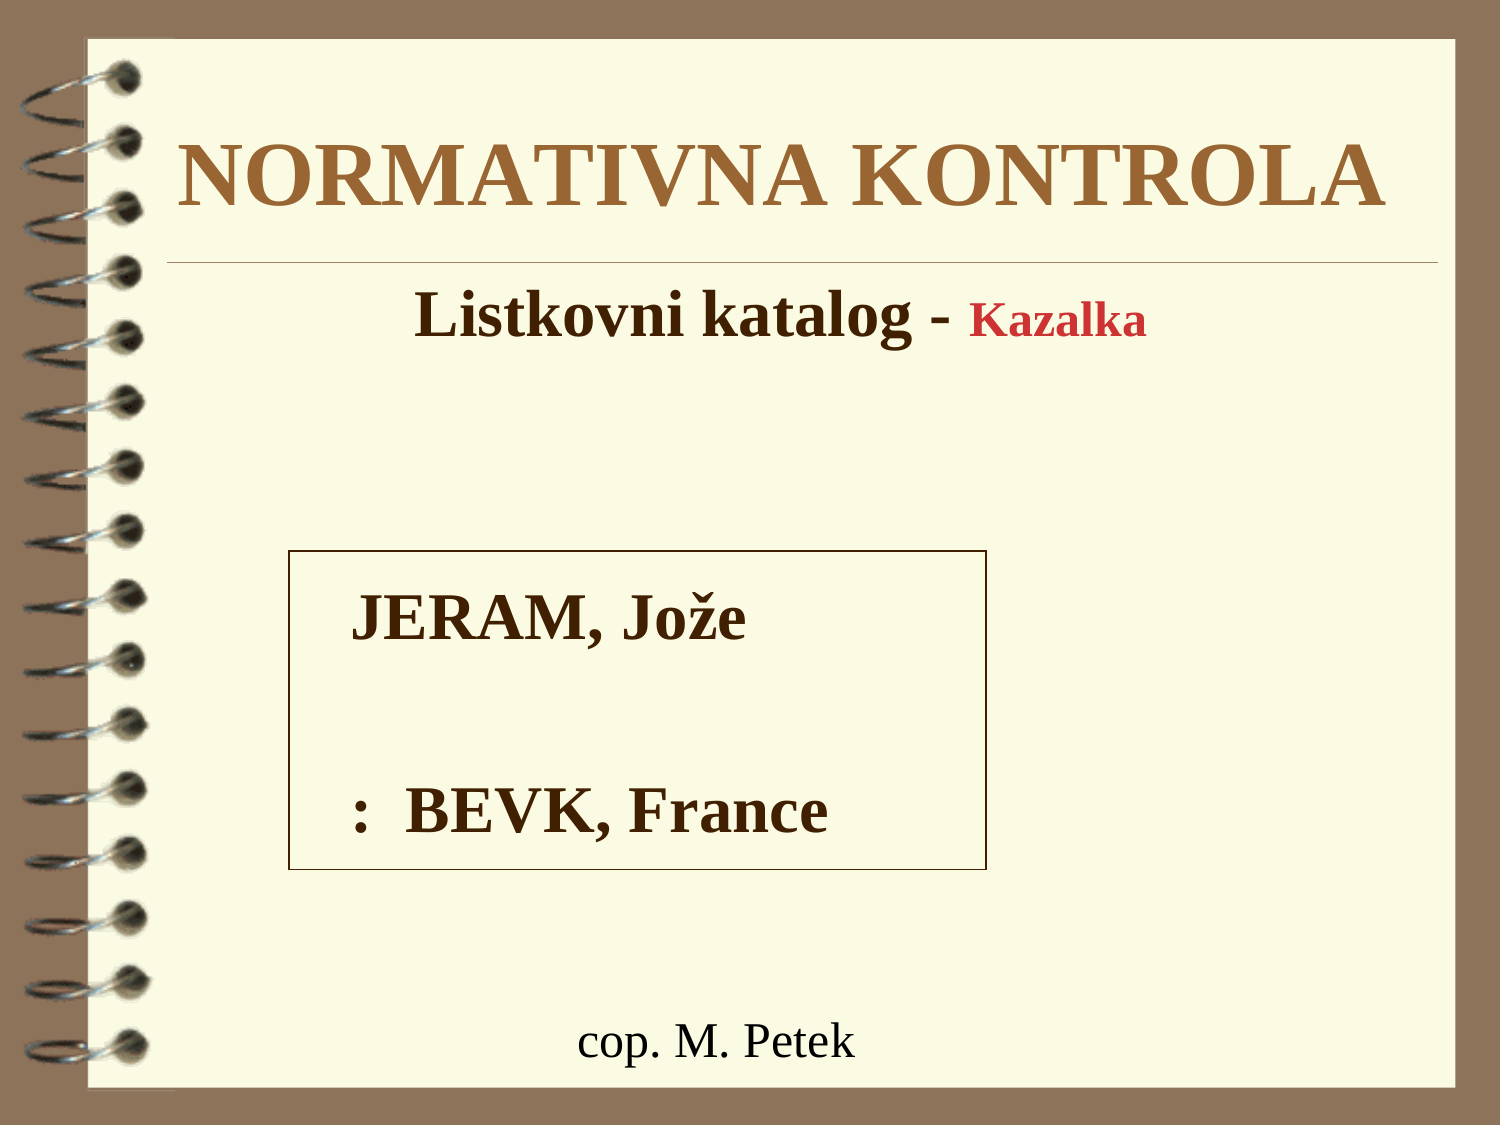

# NORMATIVNA KONTROLA
Listkovni katalog - Kazalka
 JERAM, Jože
 : BEVK, France
cop. M. Petek